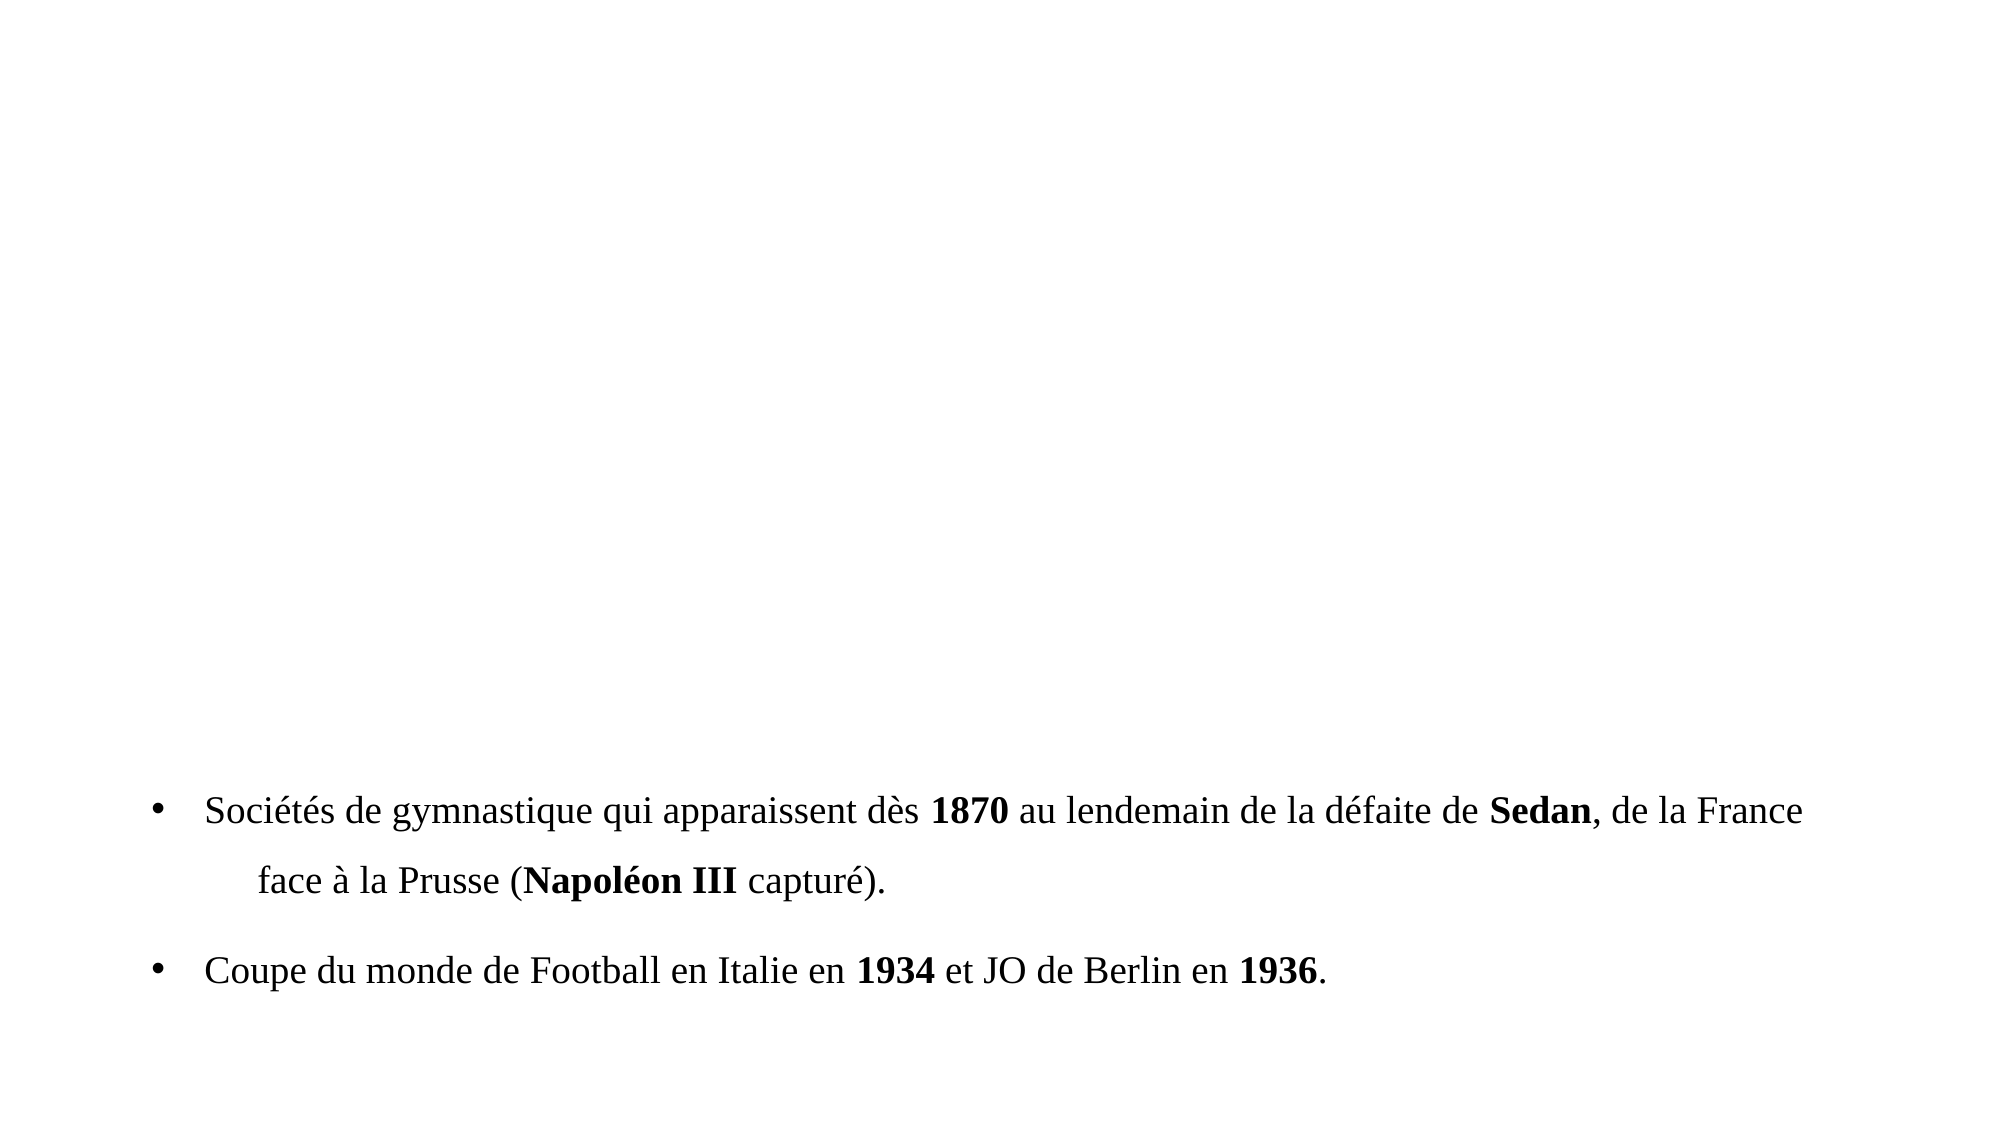

# Sociétés de gymnastique qui apparaissent dès 1870 au lendemain de la défaite de Sedan, de la France face à la Prusse (Napoléon III capturé).
Coupe du monde de Football en Italie en 1934 et JO de Berlin en 1936.